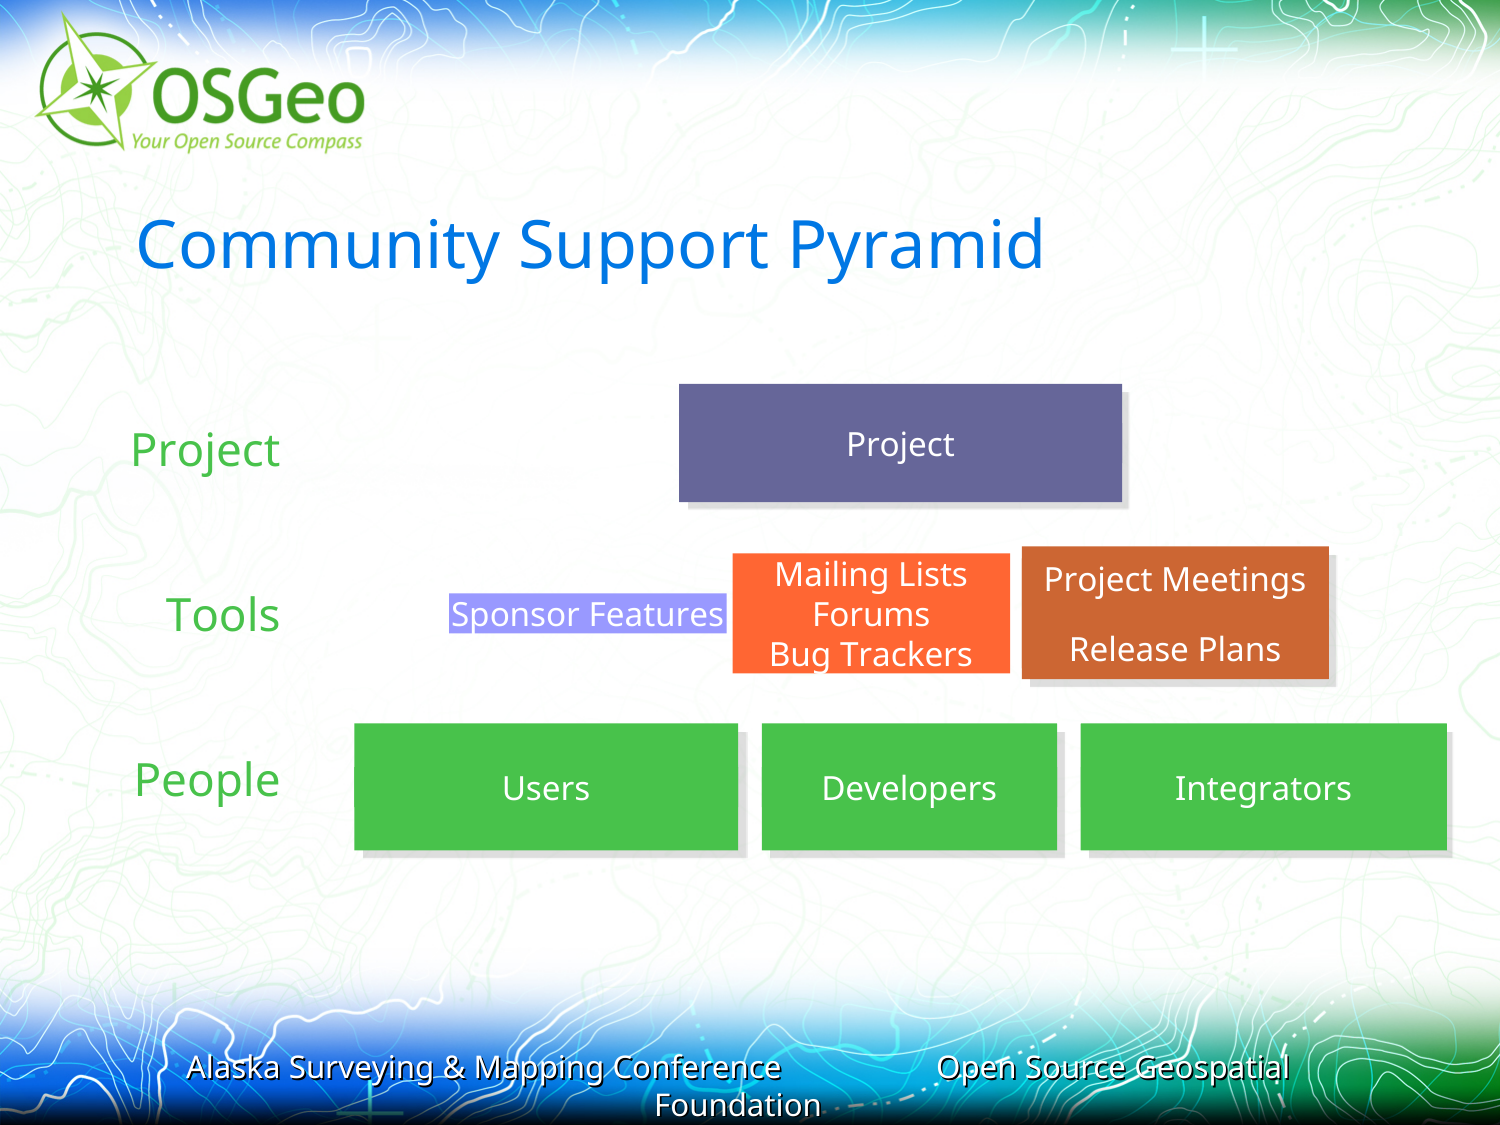

Community Support Pyramid
Project
Project
Tools
People
Project Meetings
Release Plans
Mailing Lists
Forums
Bug Trackers
Sponsor Features
Users
Developers
Integrators